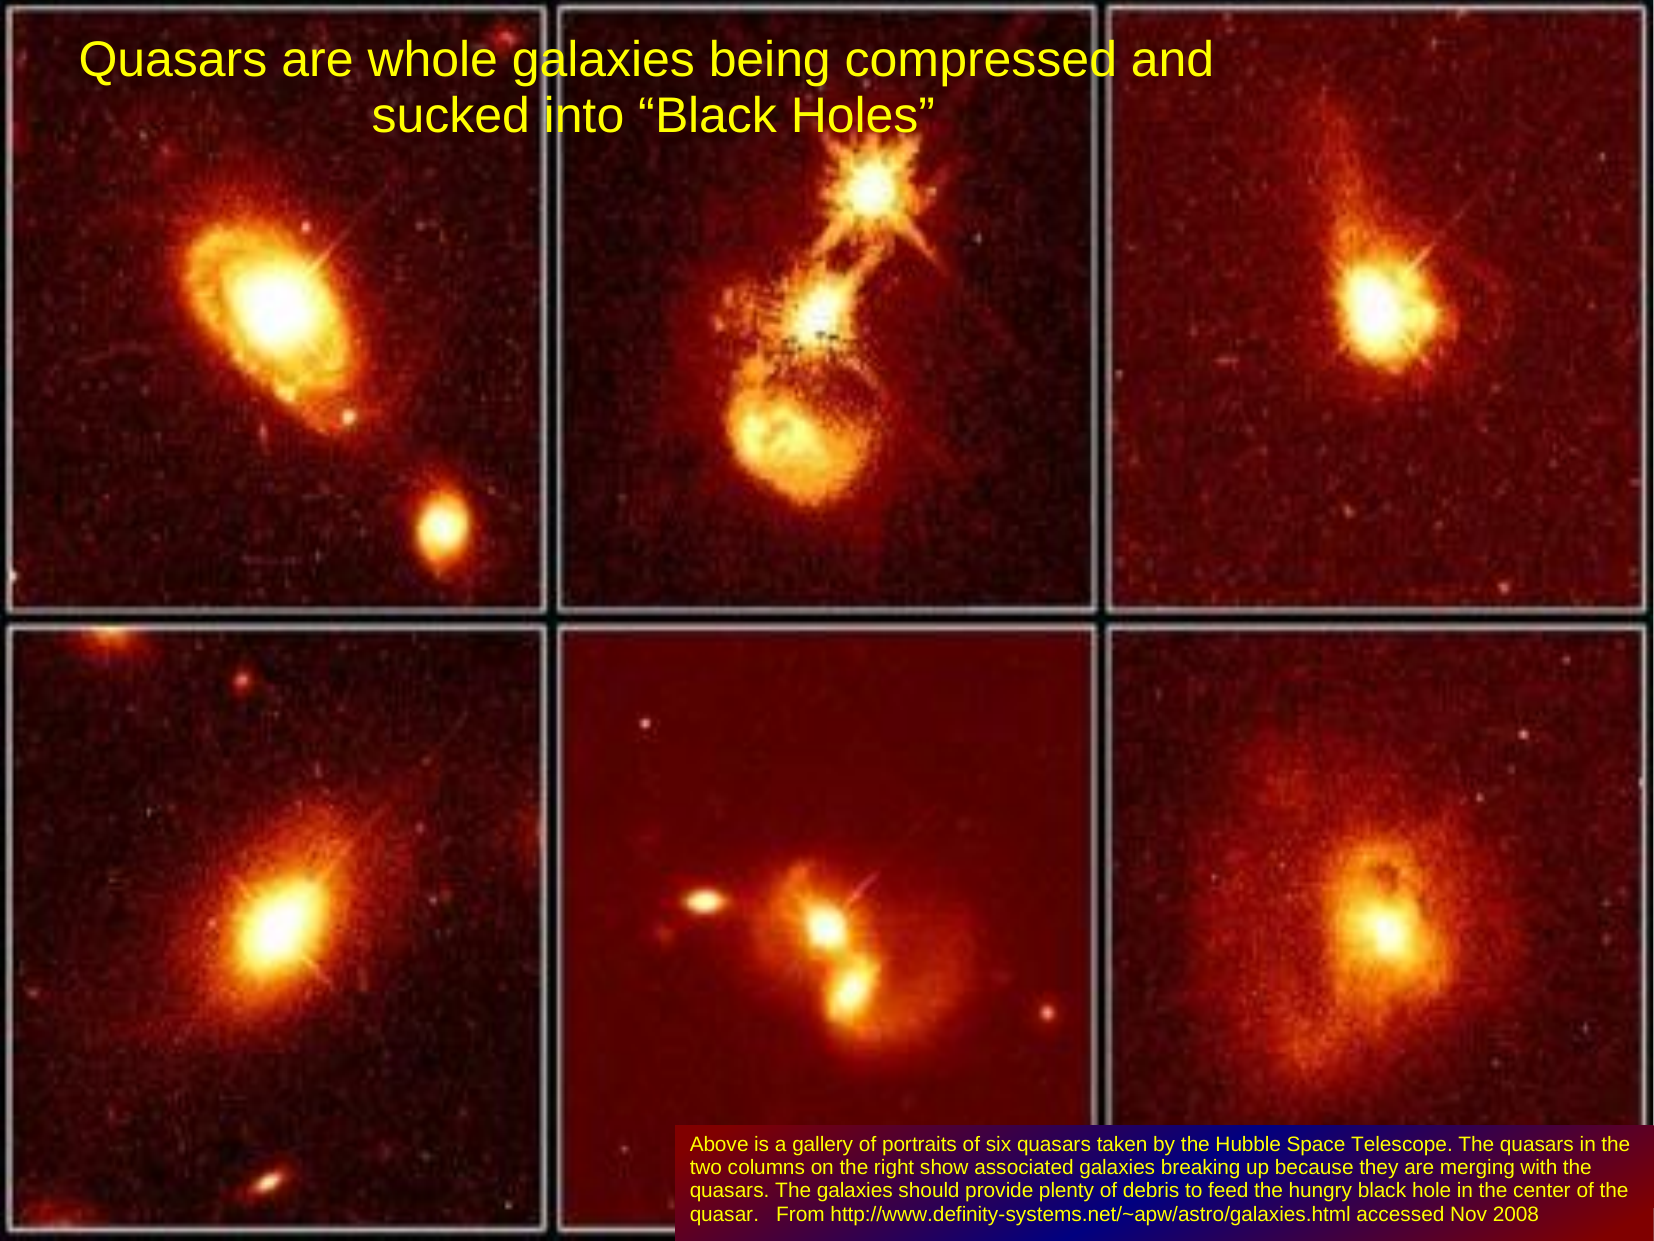

Quasars are whole galaxies being compressed and
sucked into “Black Holes”
Above is a gallery of portraits of six quasars taken by the Hubble Space Telescope. The quasars in the two columns on the right show associated galaxies breaking up because they are merging with the quasars. The galaxies should provide plenty of debris to feed the hungry black hole in the center of the quasar. From http://www.definity-systems.net/~apw/astro/galaxies.html accessed Nov 2008